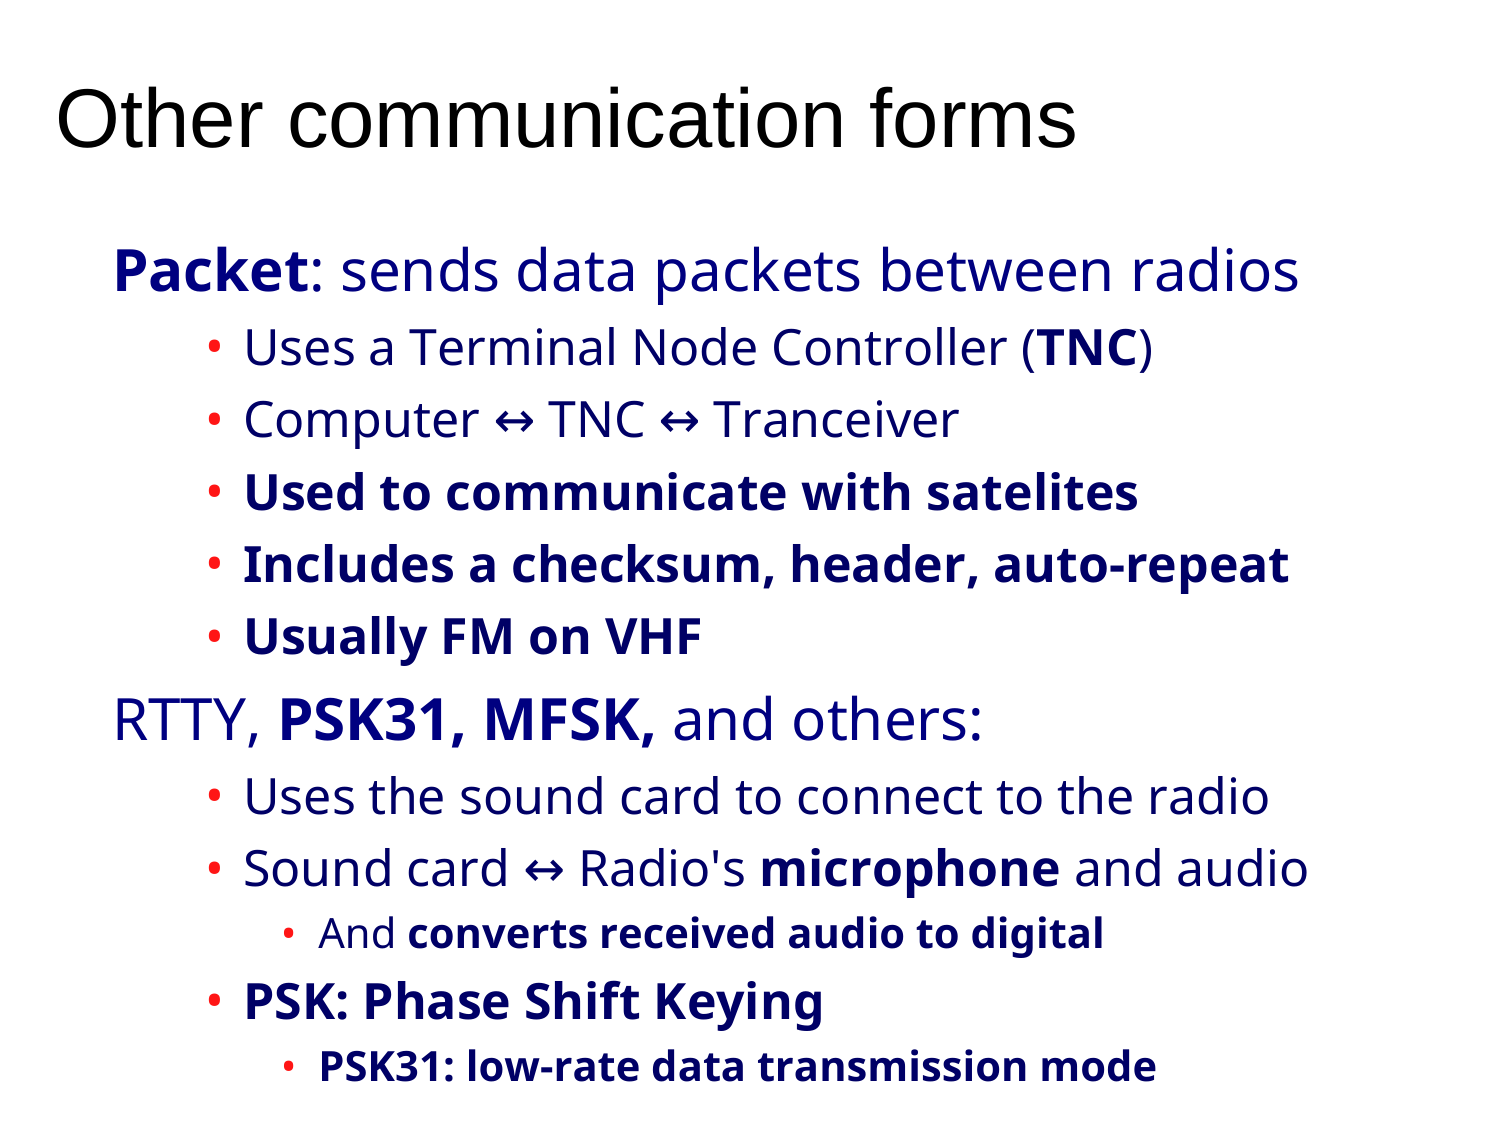

# Other communication forms
Packet: sends data packets between radios
Uses a Terminal Node Controller (TNC)
Computer ↔ TNC ↔ Tranceiver
Used to communicate with satelites
Includes a checksum, header, auto-repeat
Usually FM on VHF
RTTY, PSK31, MFSK, and others:
Uses the sound card to connect to the radio
Sound card ↔ Radio's microphone and audio
And converts received audio to digital
PSK: Phase Shift Keying
PSK31: low-rate data transmission mode